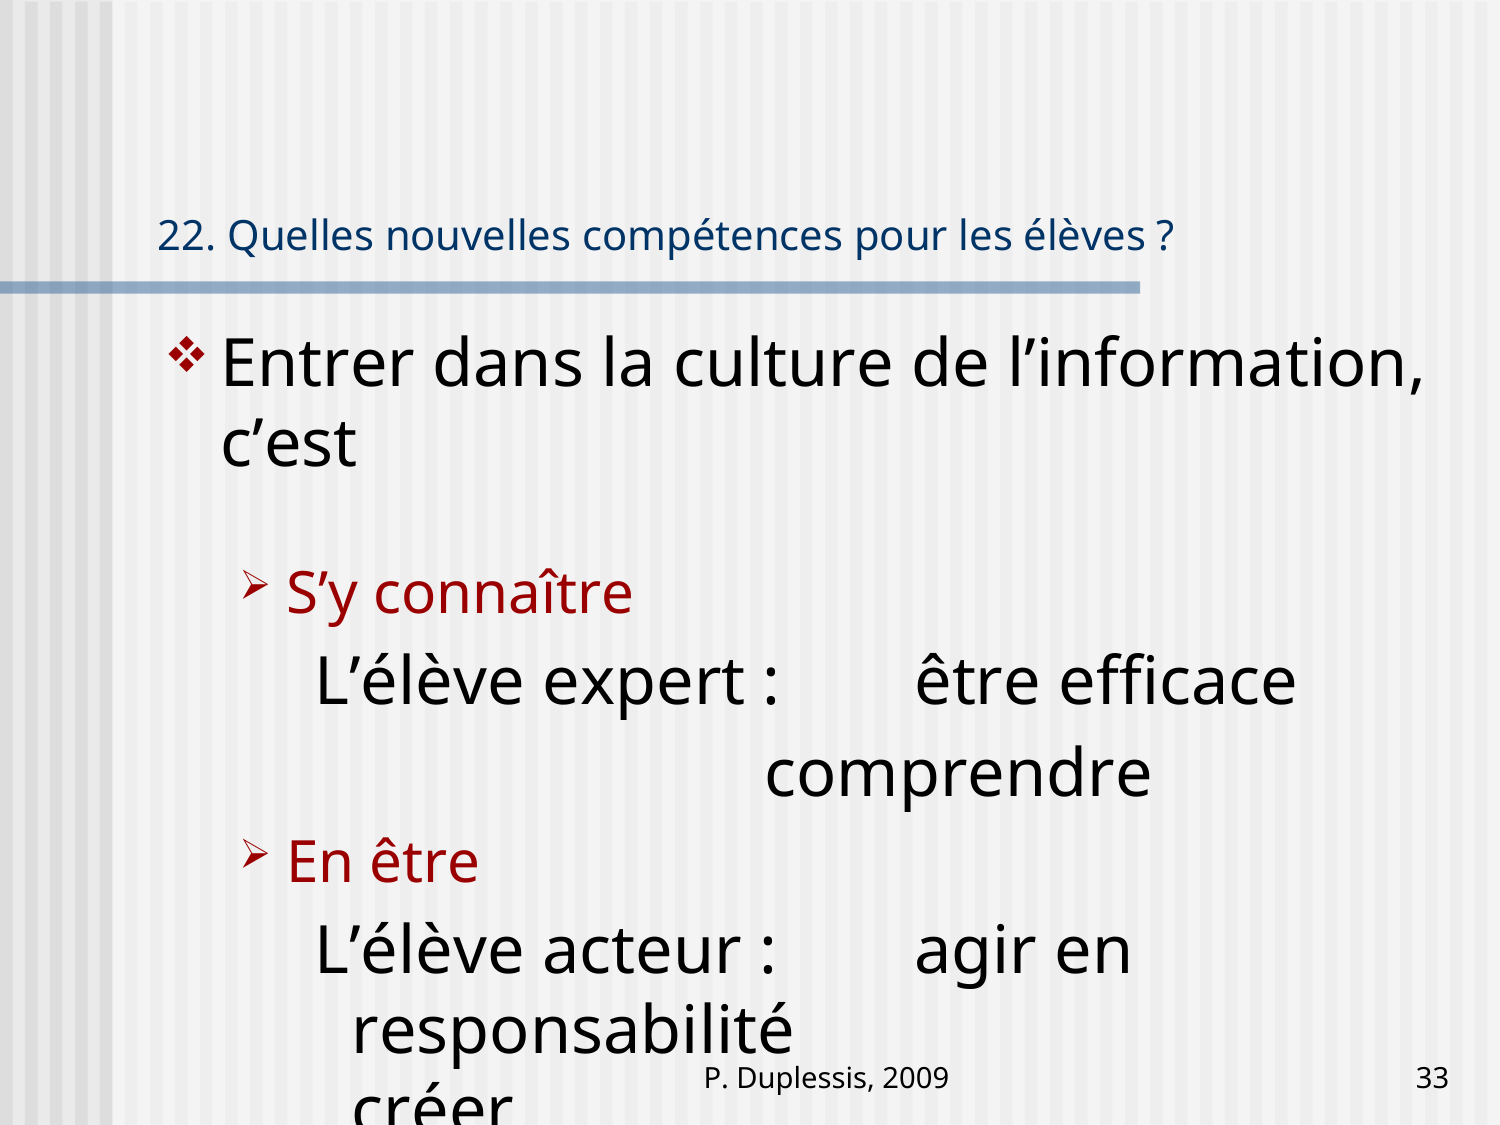

# 22. Quelles nouvelles compétences pour les élèves ?
Entrer dans la culture de l’information, c’est
S’y connaître
L’élève expert : 	être efficace
				comprendre
En être
L’élève acteur : 	agir en responsabilité				créer
P. Duplessis, 2009
33